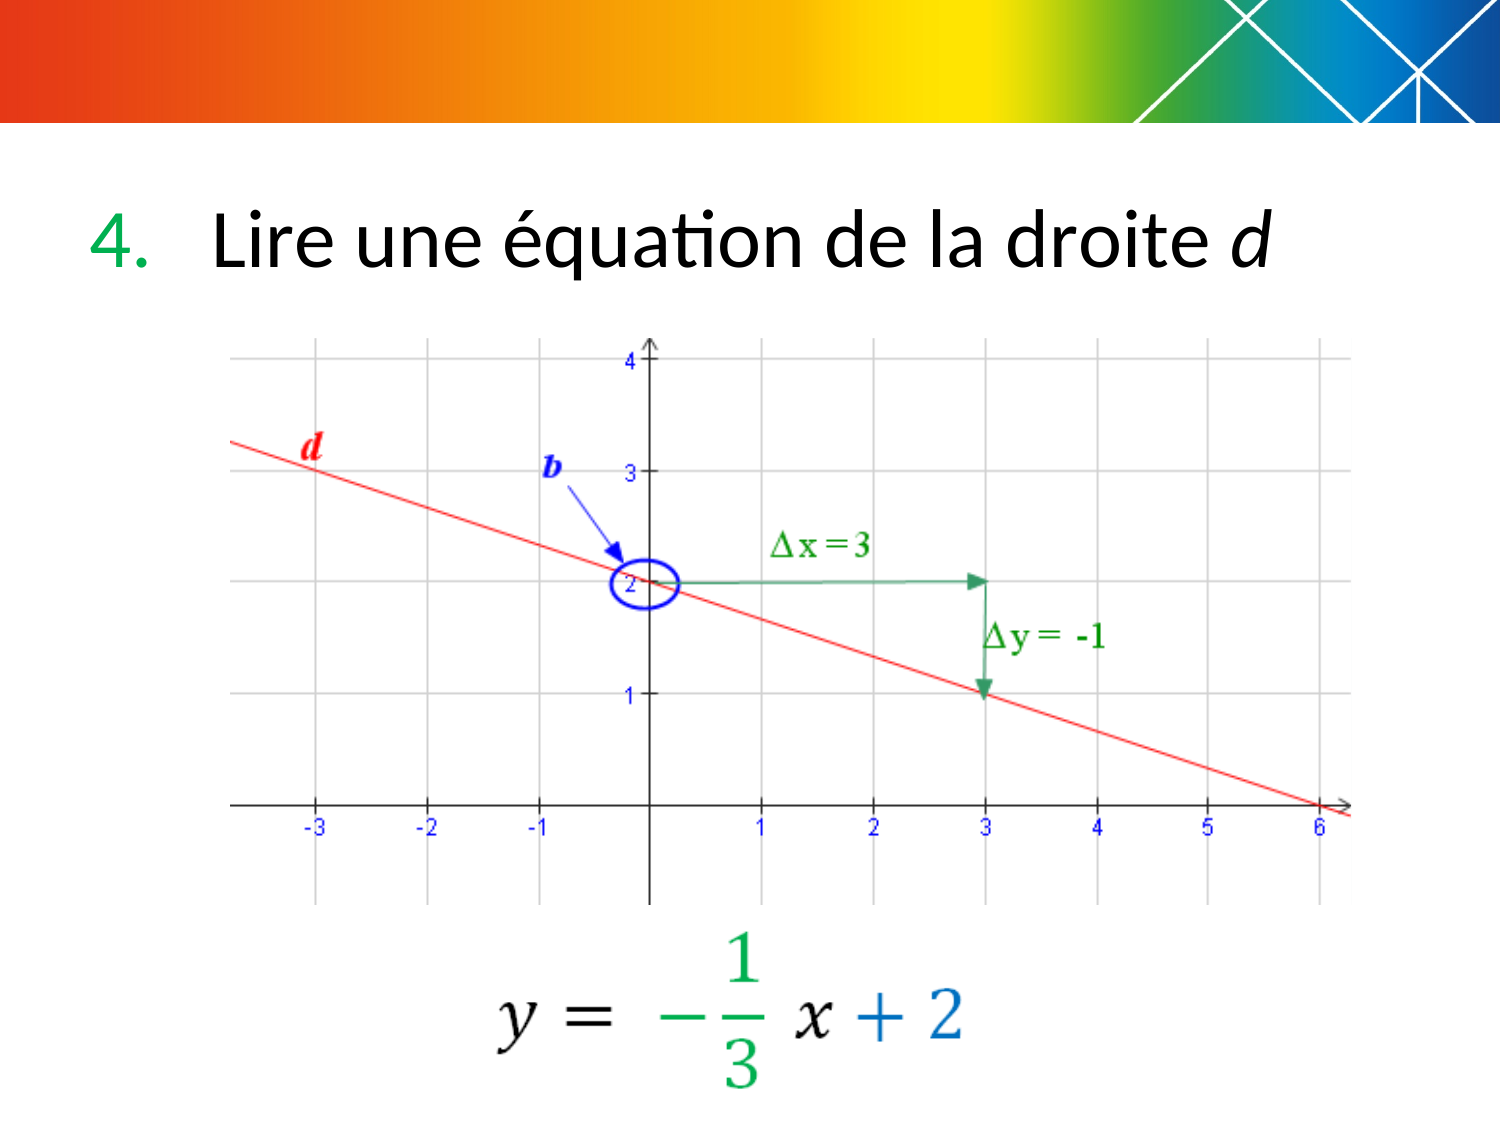

Lire une équation de la droite d